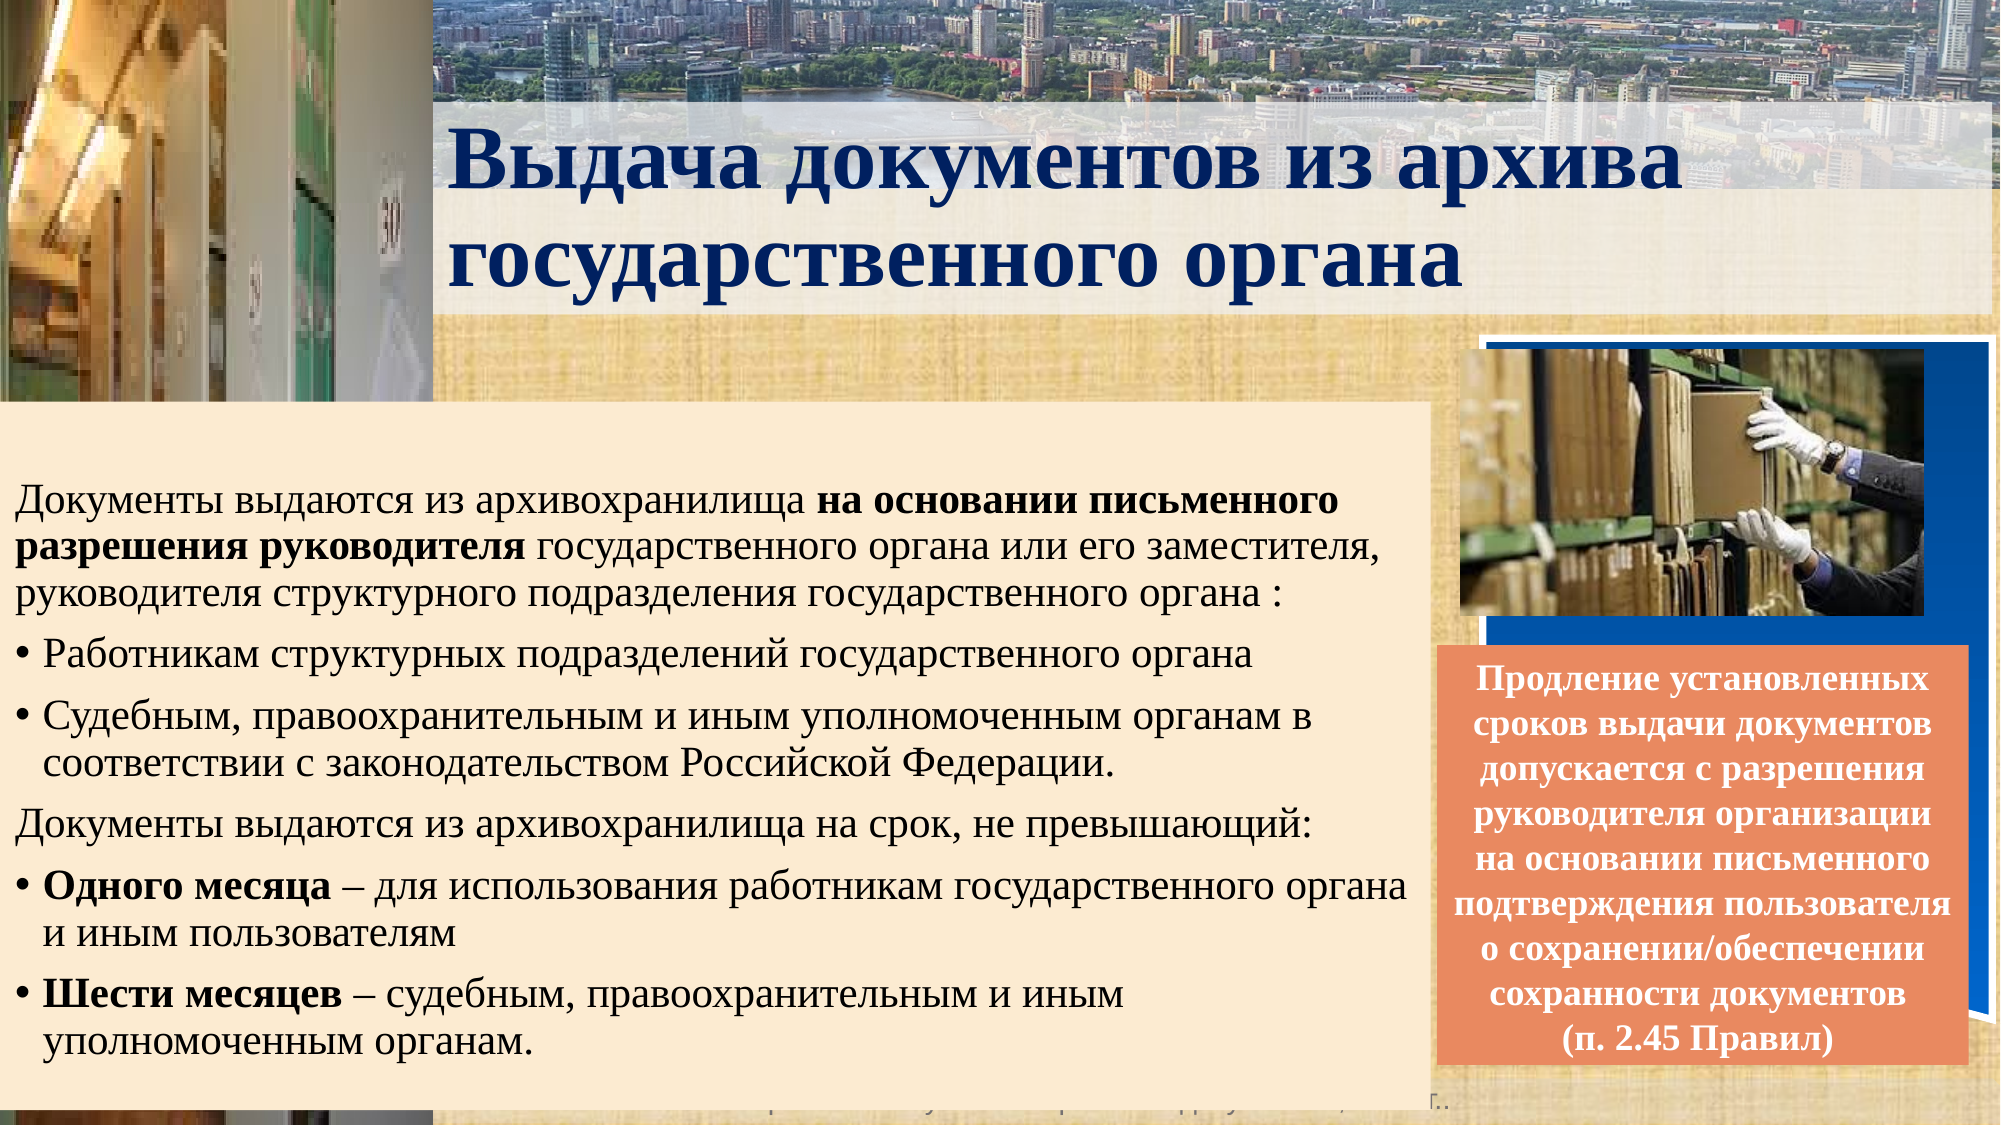

# Выдача документов из архива государственного органа
Документы выдаются из архивохранилища на основании письменного разрешения руководителя государственного органа или его заместителя, руководителя структурного подразделения государственного органа :
Работникам структурных подразделений государственного органа
Судебным, правоохранительным и иным уполномоченным органам в соответствии с законодательством Российской Федерации.
Документы выдаются из архивохранилища на срок, не превышающий:
Одного месяца – для использования работникам государственного органа и иным пользователям
Шести месяцев – судебным, правоохранительным и иным уполномоченным органам.
Продление установленных сроков выдачи документов допускается с разрешения руководителя организации на основании письменного подтверждения пользователя о сохранении/обеспечении сохранности документов
(п. 2.45 Правил)